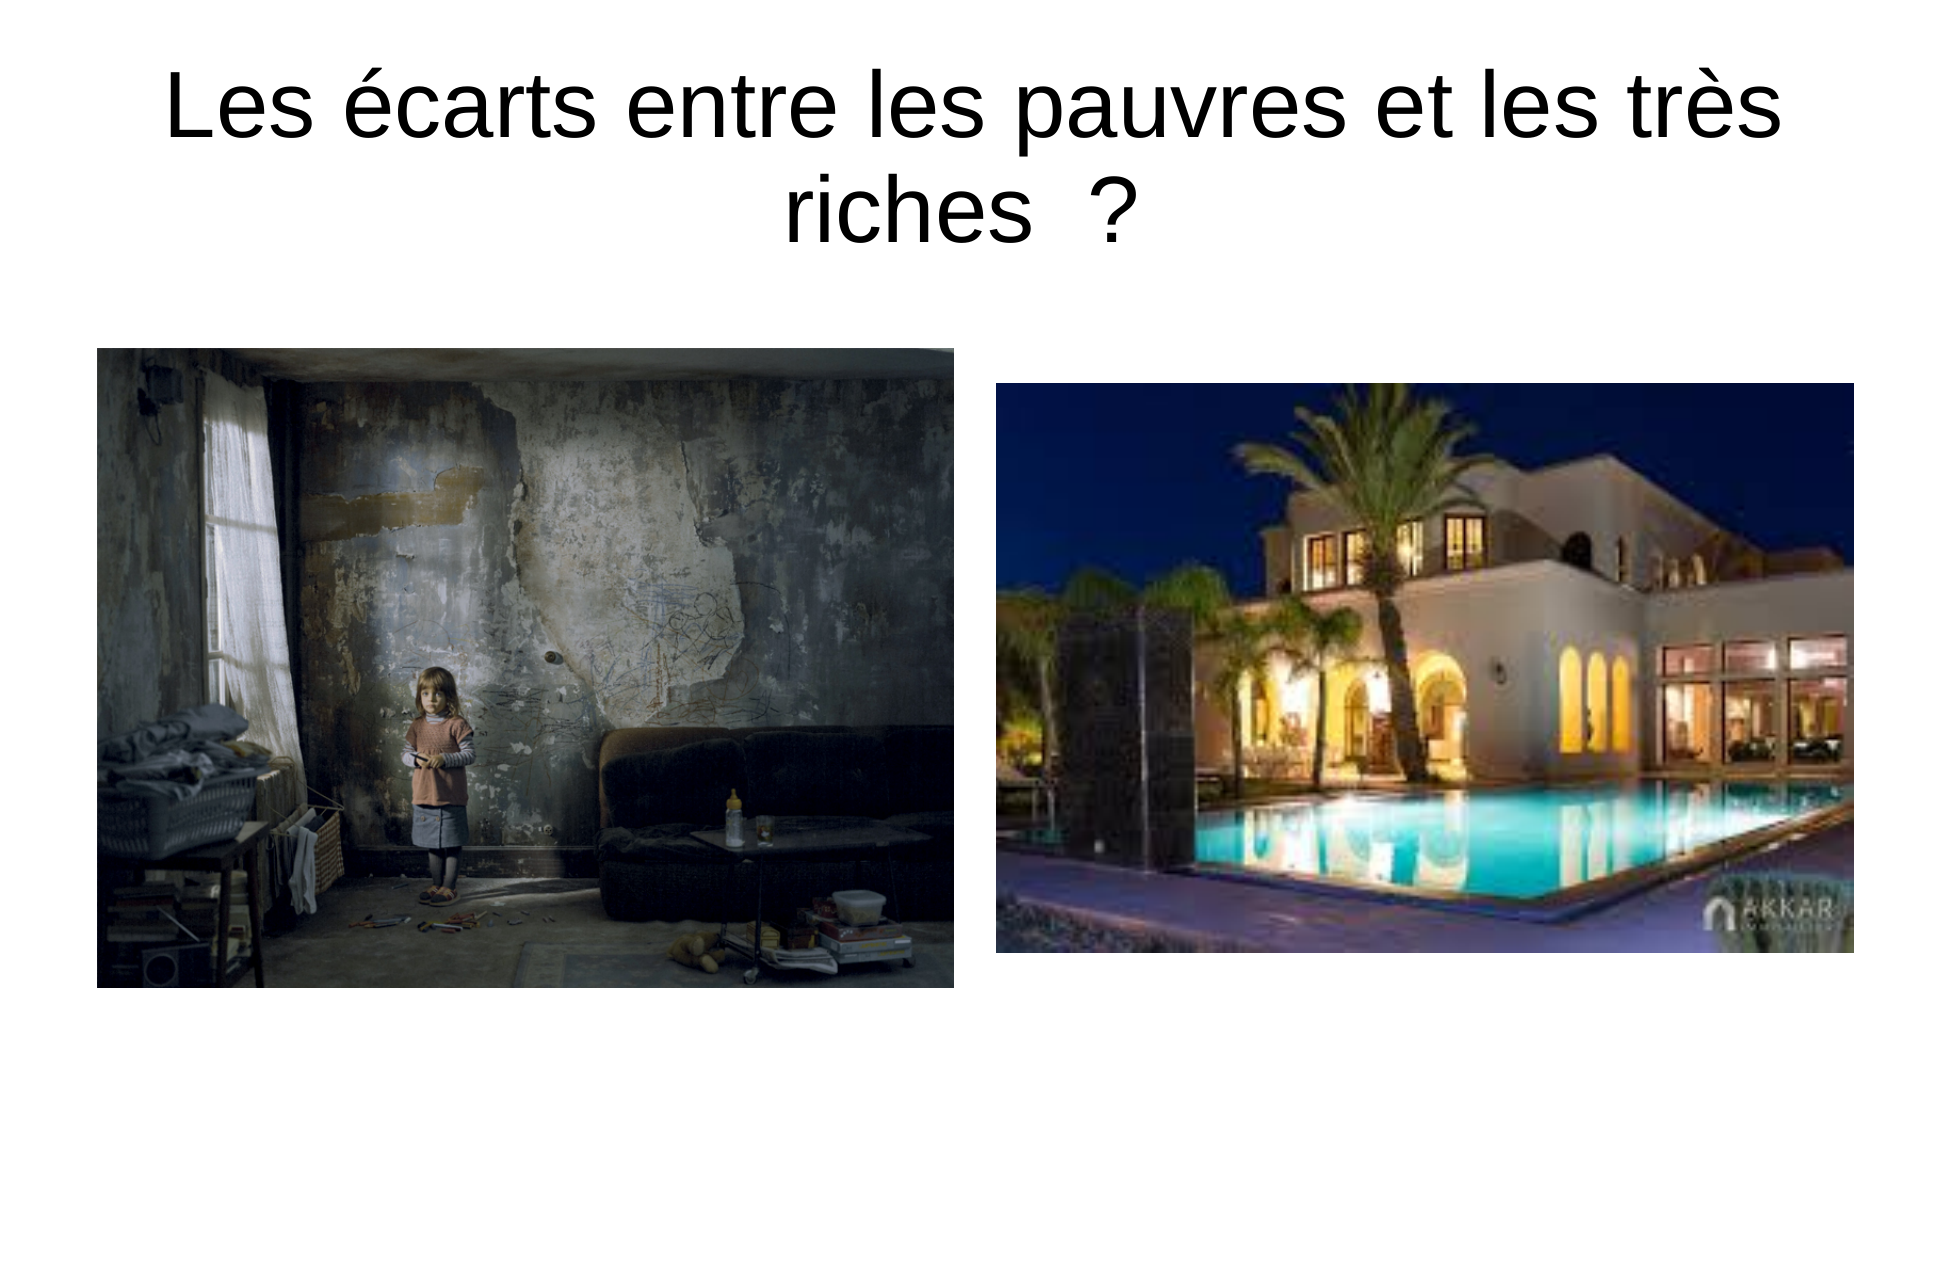

# Les écarts entre les pauvres et les très riches  ?